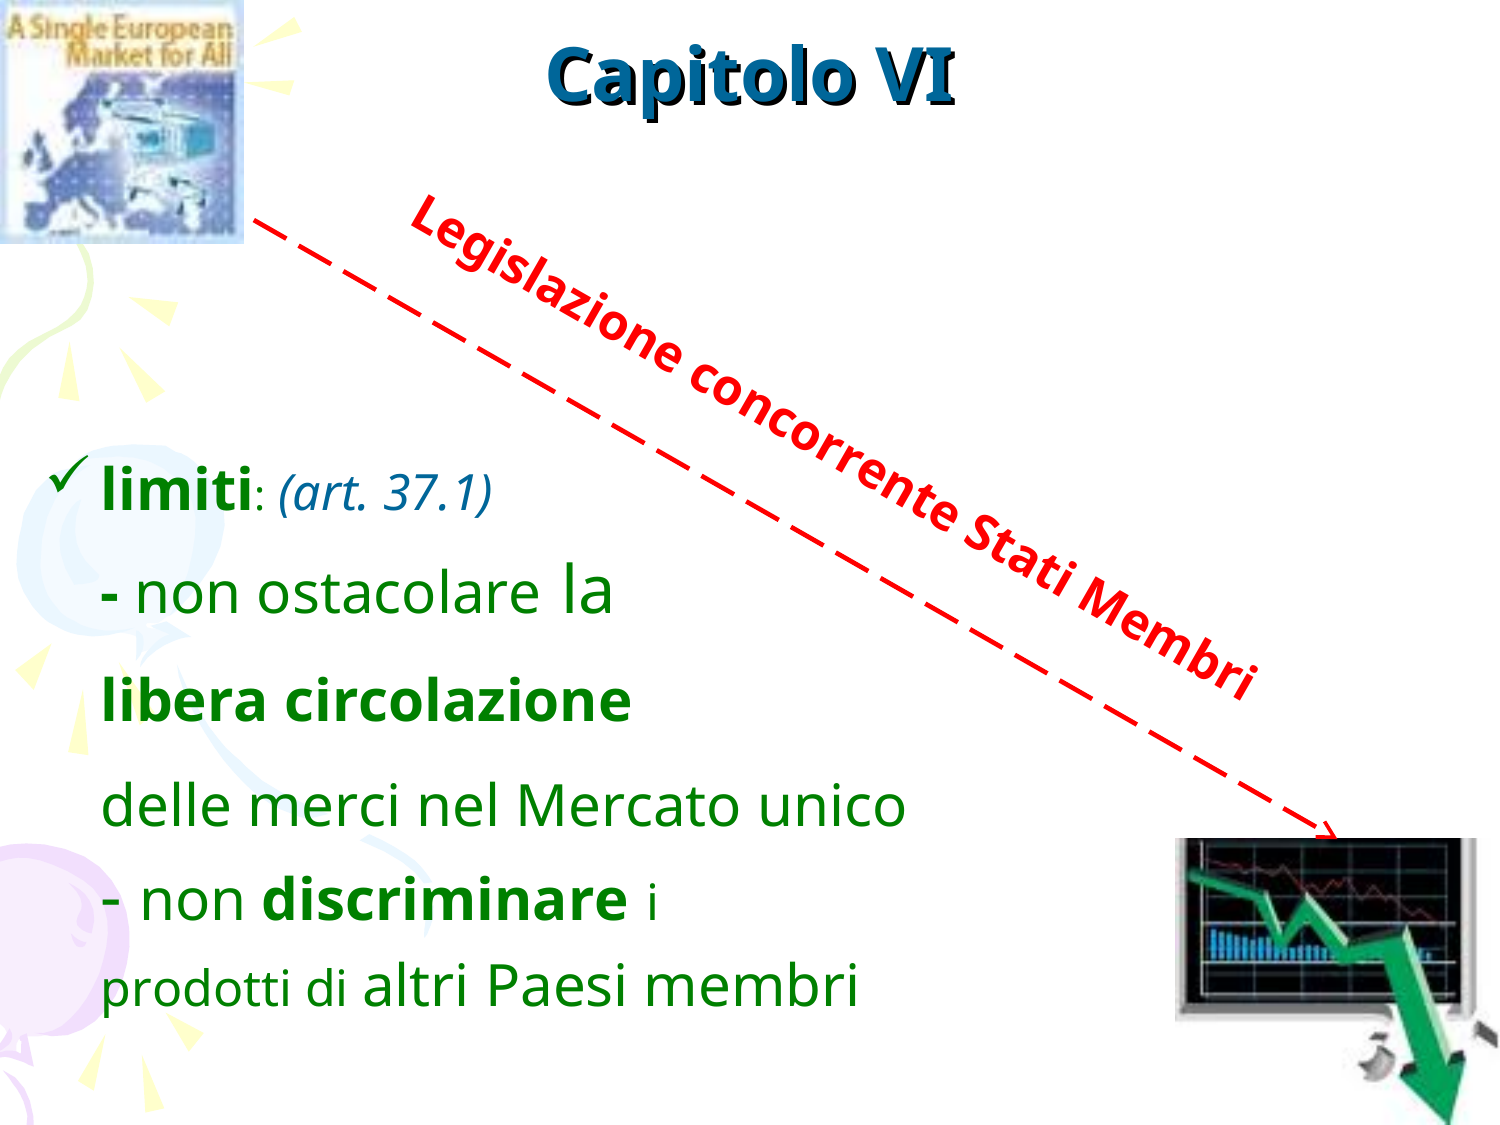

# Capitolo VI
Legislazione concorrente Stati Membri
limiti: (art. 37.1)
	- non ostacolare la
	libera circolazione
	delle merci nel Mercato unico
	- non discriminare i
	prodotti di altri Paesi membri